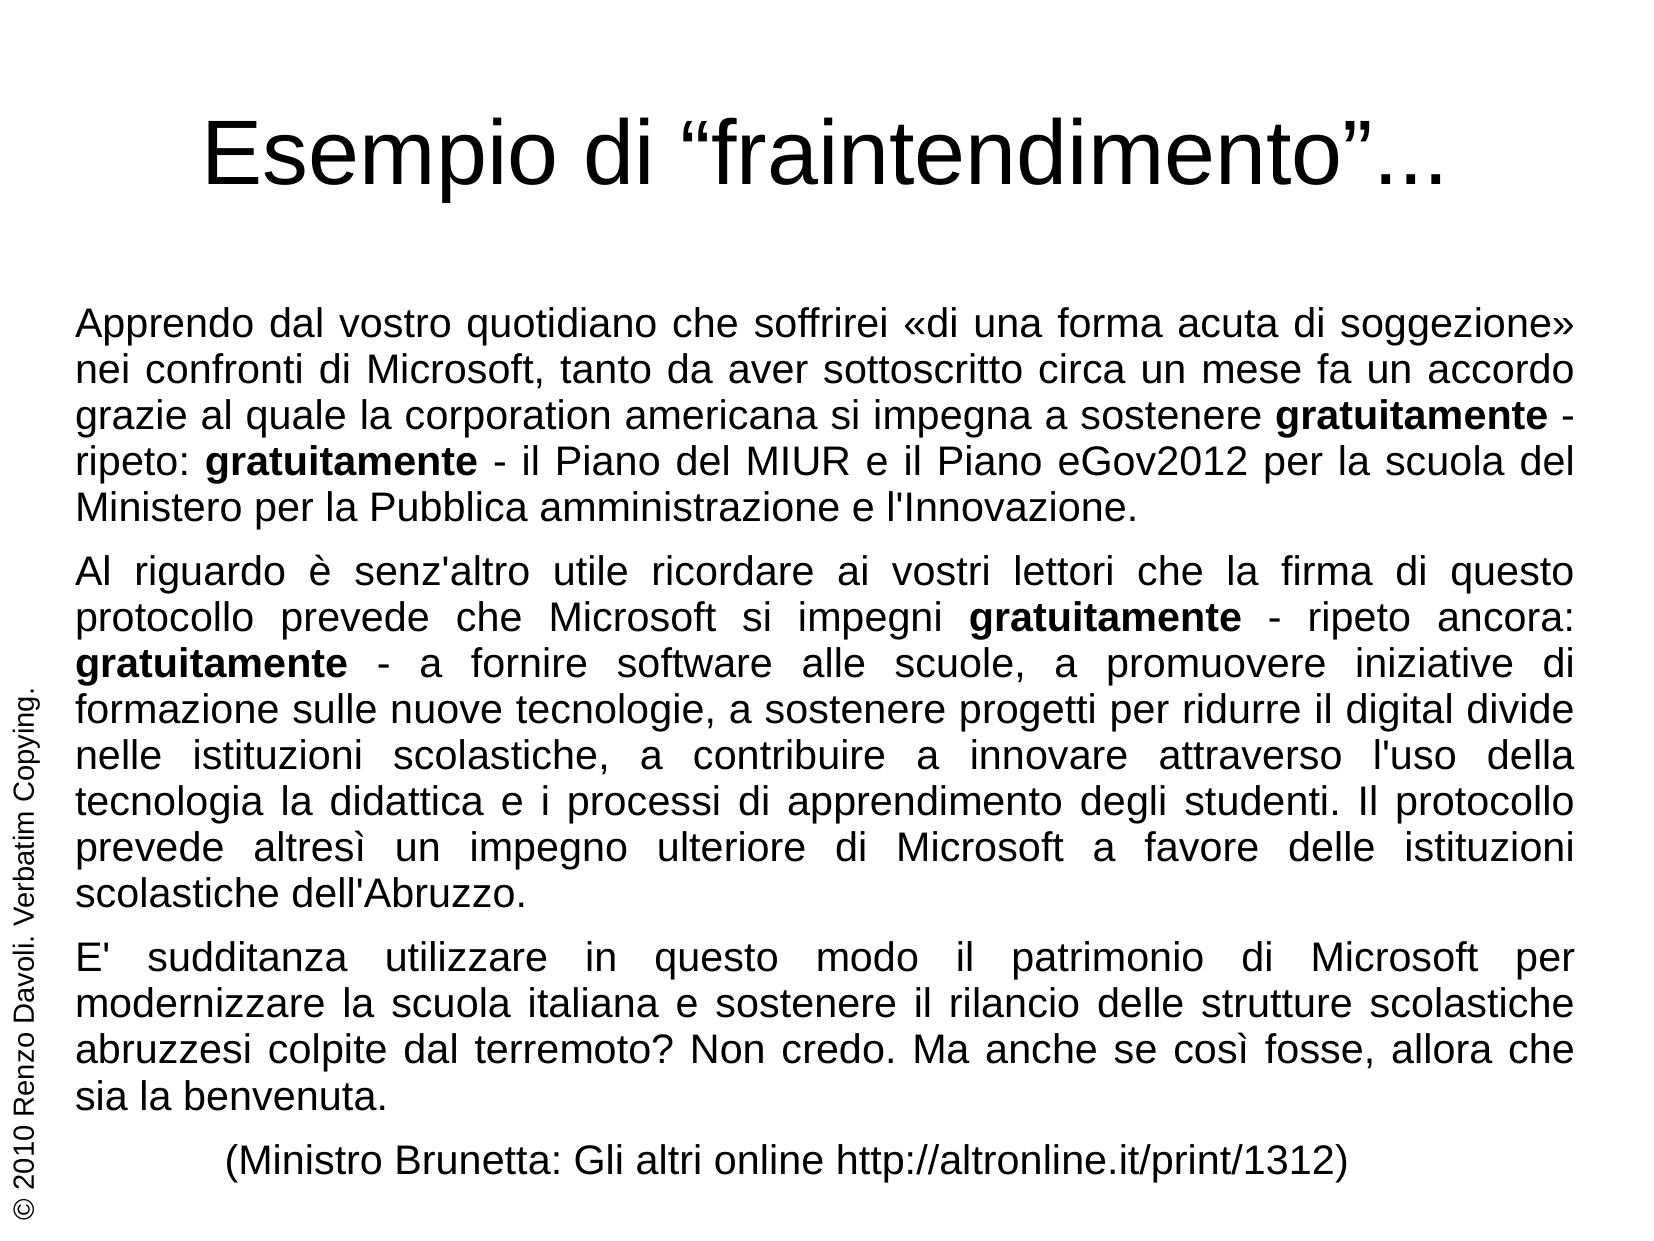

# Esempio di “fraintendimento”...
Apprendo dal vostro quotidiano che soffrirei «di una forma acuta di soggezione» nei confronti di Microsoft, tanto da aver sottoscritto circa un mese fa un accordo grazie al quale la corporation americana si impegna a sostenere gratuitamente - ripeto: gratuitamente - il Piano del MIUR e il Piano eGov2012 per la scuola del Ministero per la Pubblica amministrazione e l'Innovazione.
Al riguardo è senz'altro utile ricordare ai vostri lettori che la firma di questo protocollo prevede che Microsoft si impegni gratuitamente - ripeto ancora: gratuitamente - a fornire software alle scuole, a promuovere iniziative di formazione sulle nuove tecnologie, a sostenere progetti per ridurre il digital divide nelle istituzioni scolastiche, a contribuire a innovare attraverso l'uso della tecnologia la didattica e i processi di apprendimento degli studenti. Il protocollo prevede altresì un impegno ulteriore di Microsoft a favore delle istituzioni scolastiche dell'Abruzzo.
E' sudditanza utilizzare in questo modo il patrimonio di Microsoft per modernizzare la scuola italiana e sostenere il rilancio delle strutture scolastiche abruzzesi colpite dal terremoto? Non credo. Ma anche se così fosse, allora che sia la benvenuta.
 (Ministro Brunetta: Gli altri online http://altronline.it/print/1312)